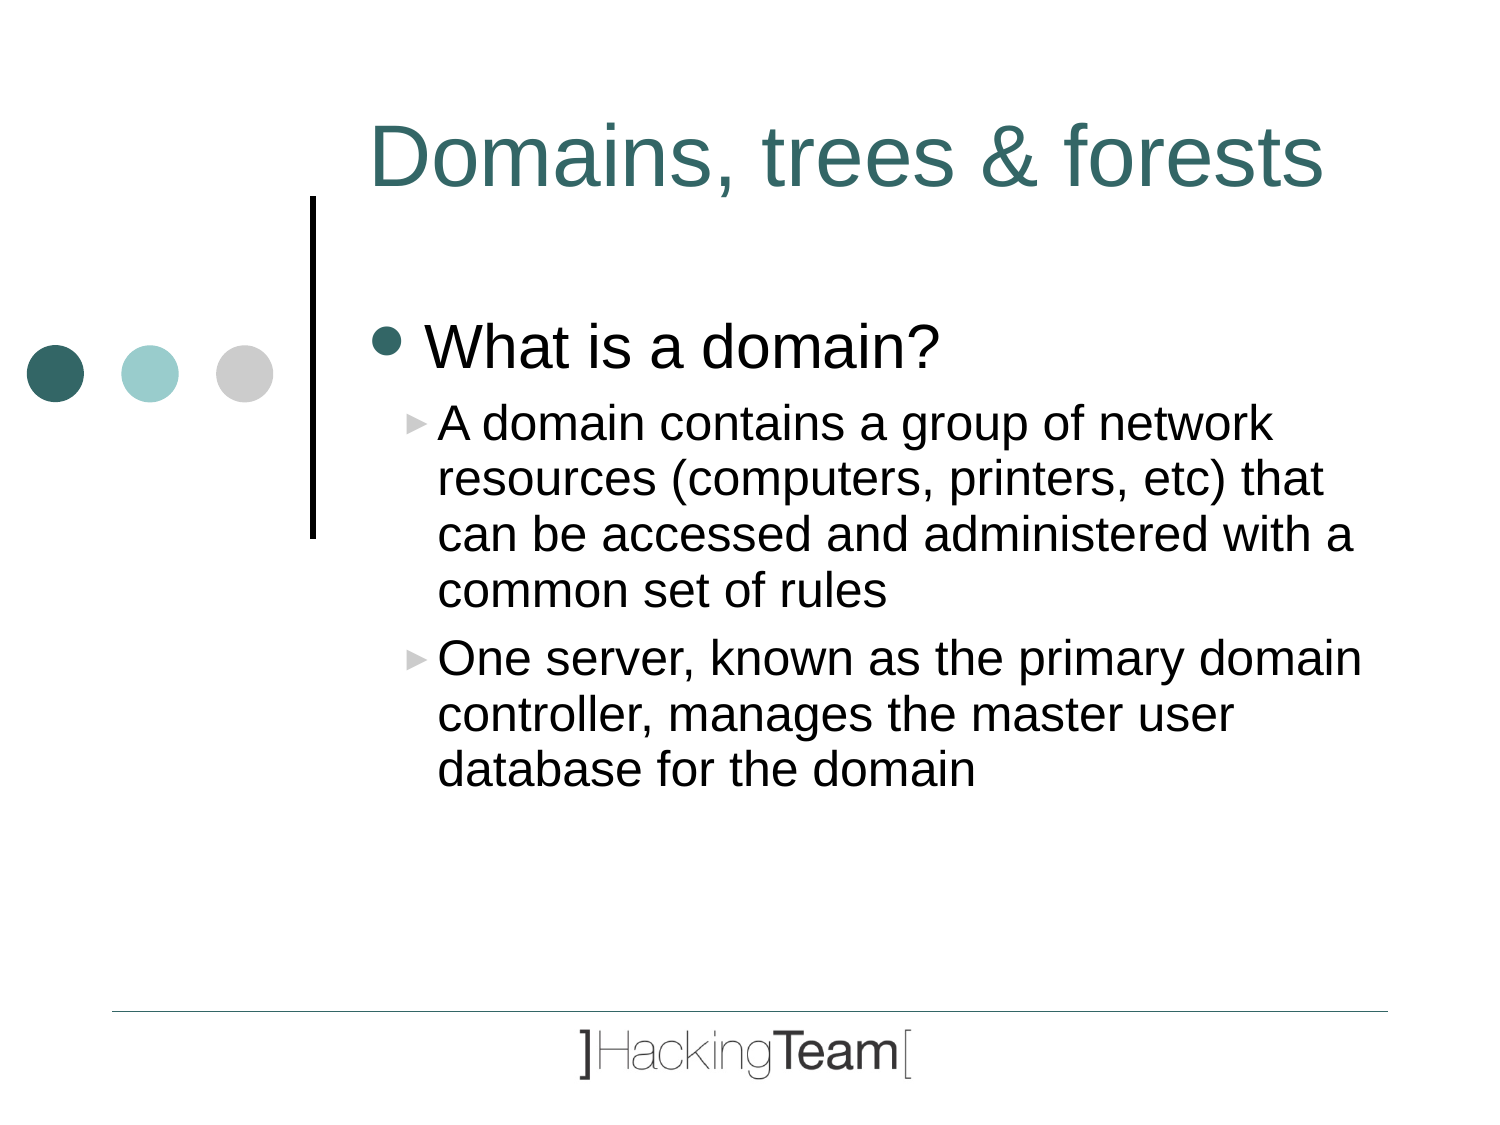

# Domains, trees & forests
What is a domain?
A domain contains a group of network resources (computers, printers, etc) that can be accessed and administered with a common set of rules
One server, known as the primary domain controller, manages the master user database for the domain